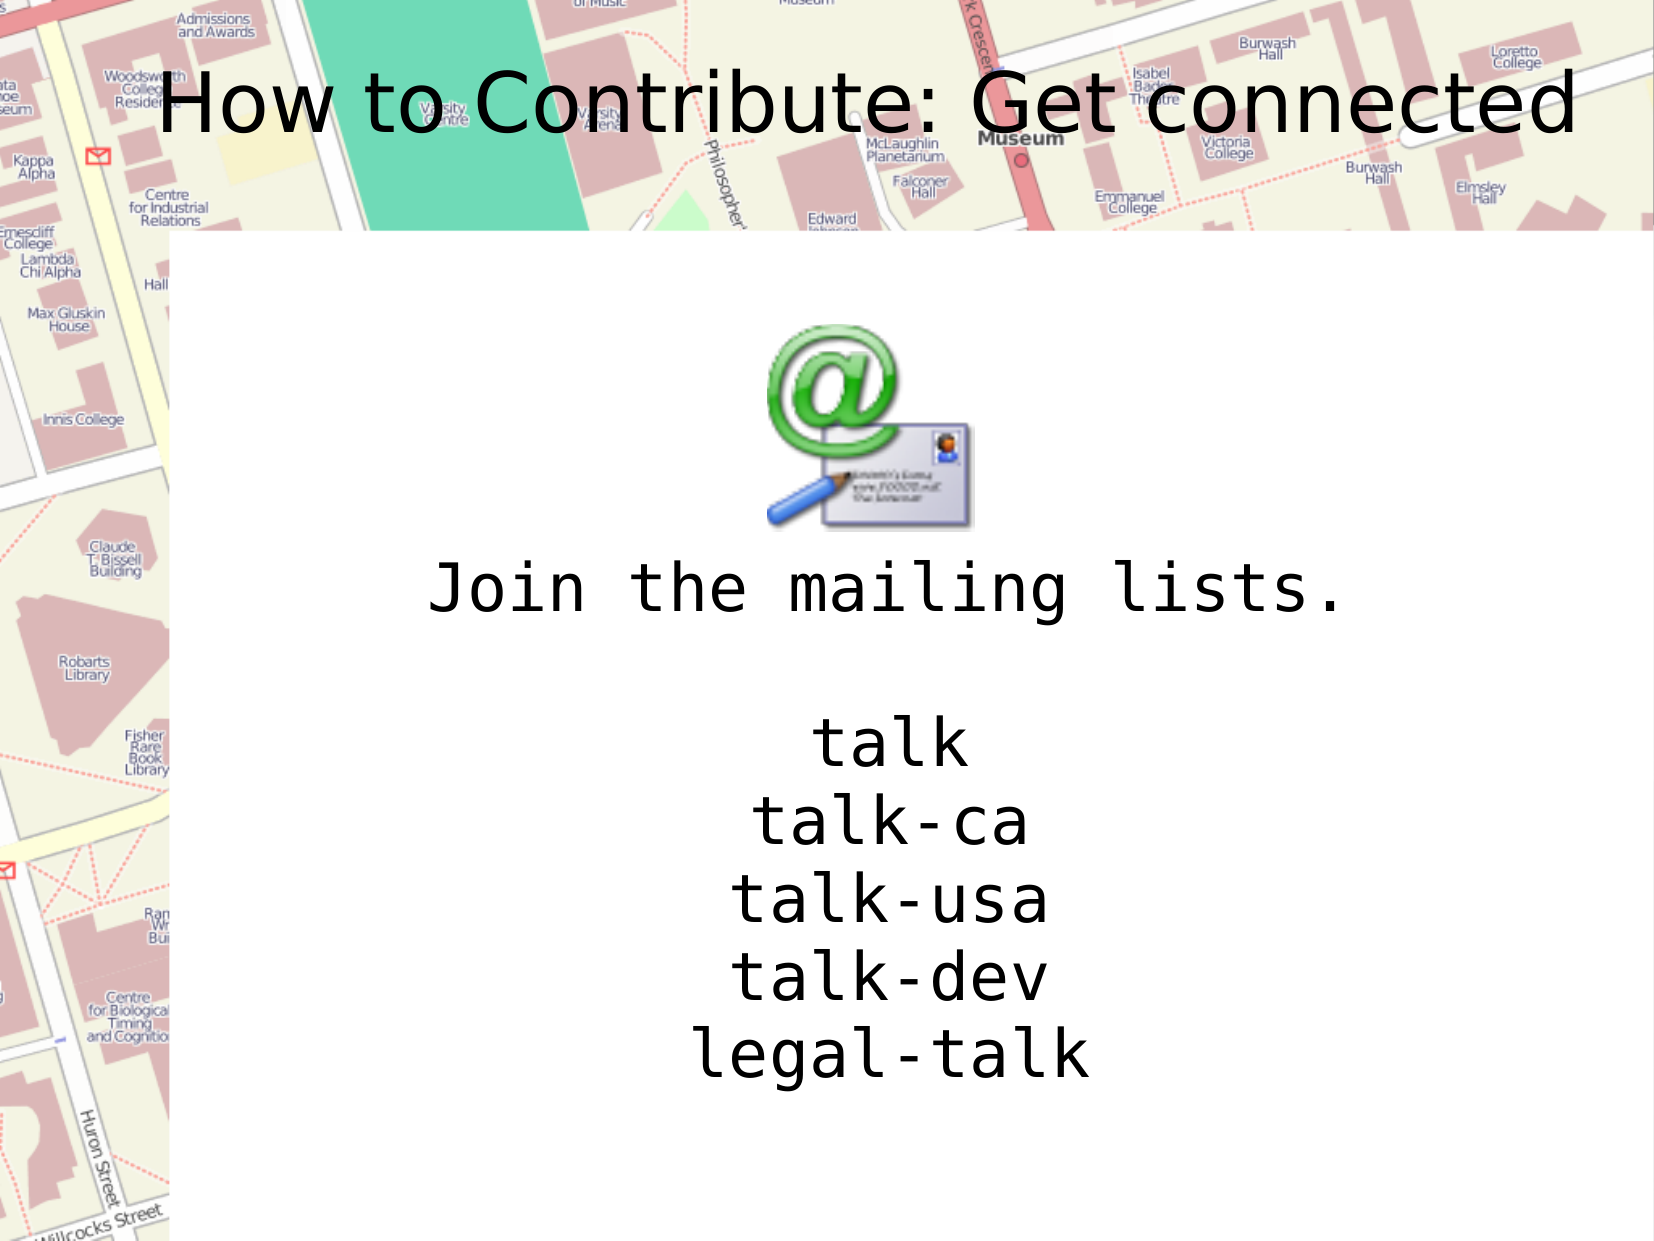

# How to Contribute: Get connected
Join the mailing lists.
talk
talk-ca
talk-usa
talk-dev
legal-talk